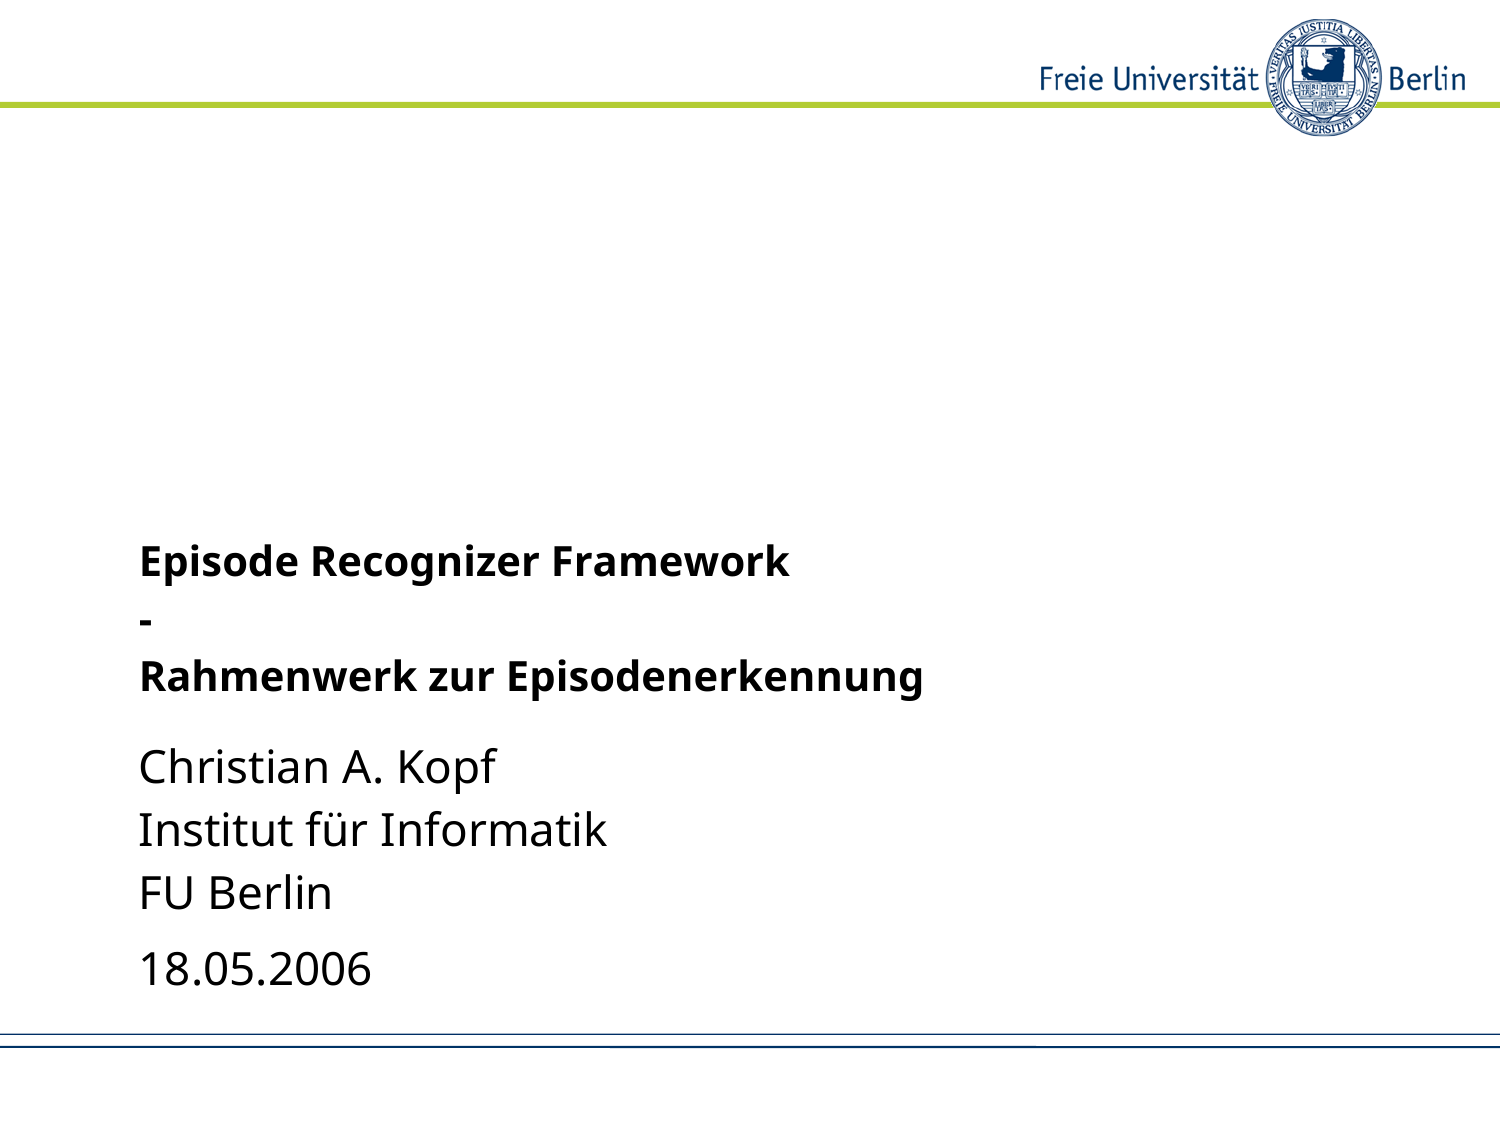

# Episode Recognizer Framework - Rahmenwerk zur Episodenerkennung